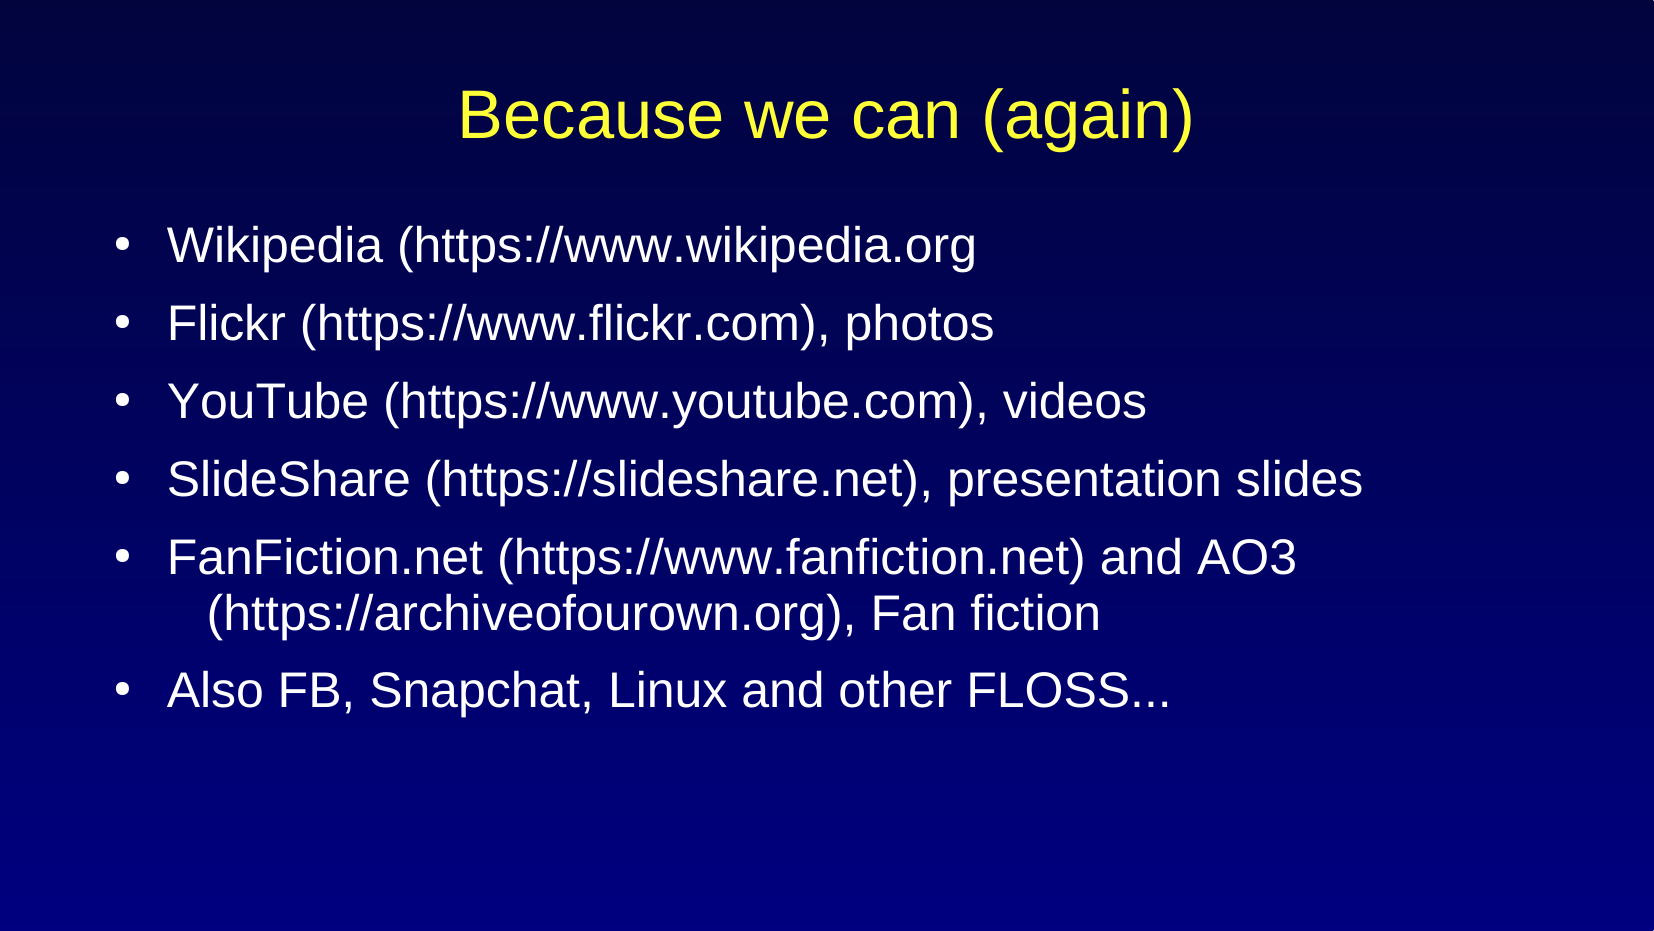

# Because we can (again)
Wikipedia (https://www.wikipedia.org
Flickr (https://www.flickr.com), photos
YouTube (https://www.youtube.com), videos
SlideShare (https://slideshare.net), presentation slides
FanFiction.net (https://www.fanfiction.net) and AO3 (https://archiveofourown.org), Fan fiction
Also FB, Snapchat, Linux and other FLOSS...